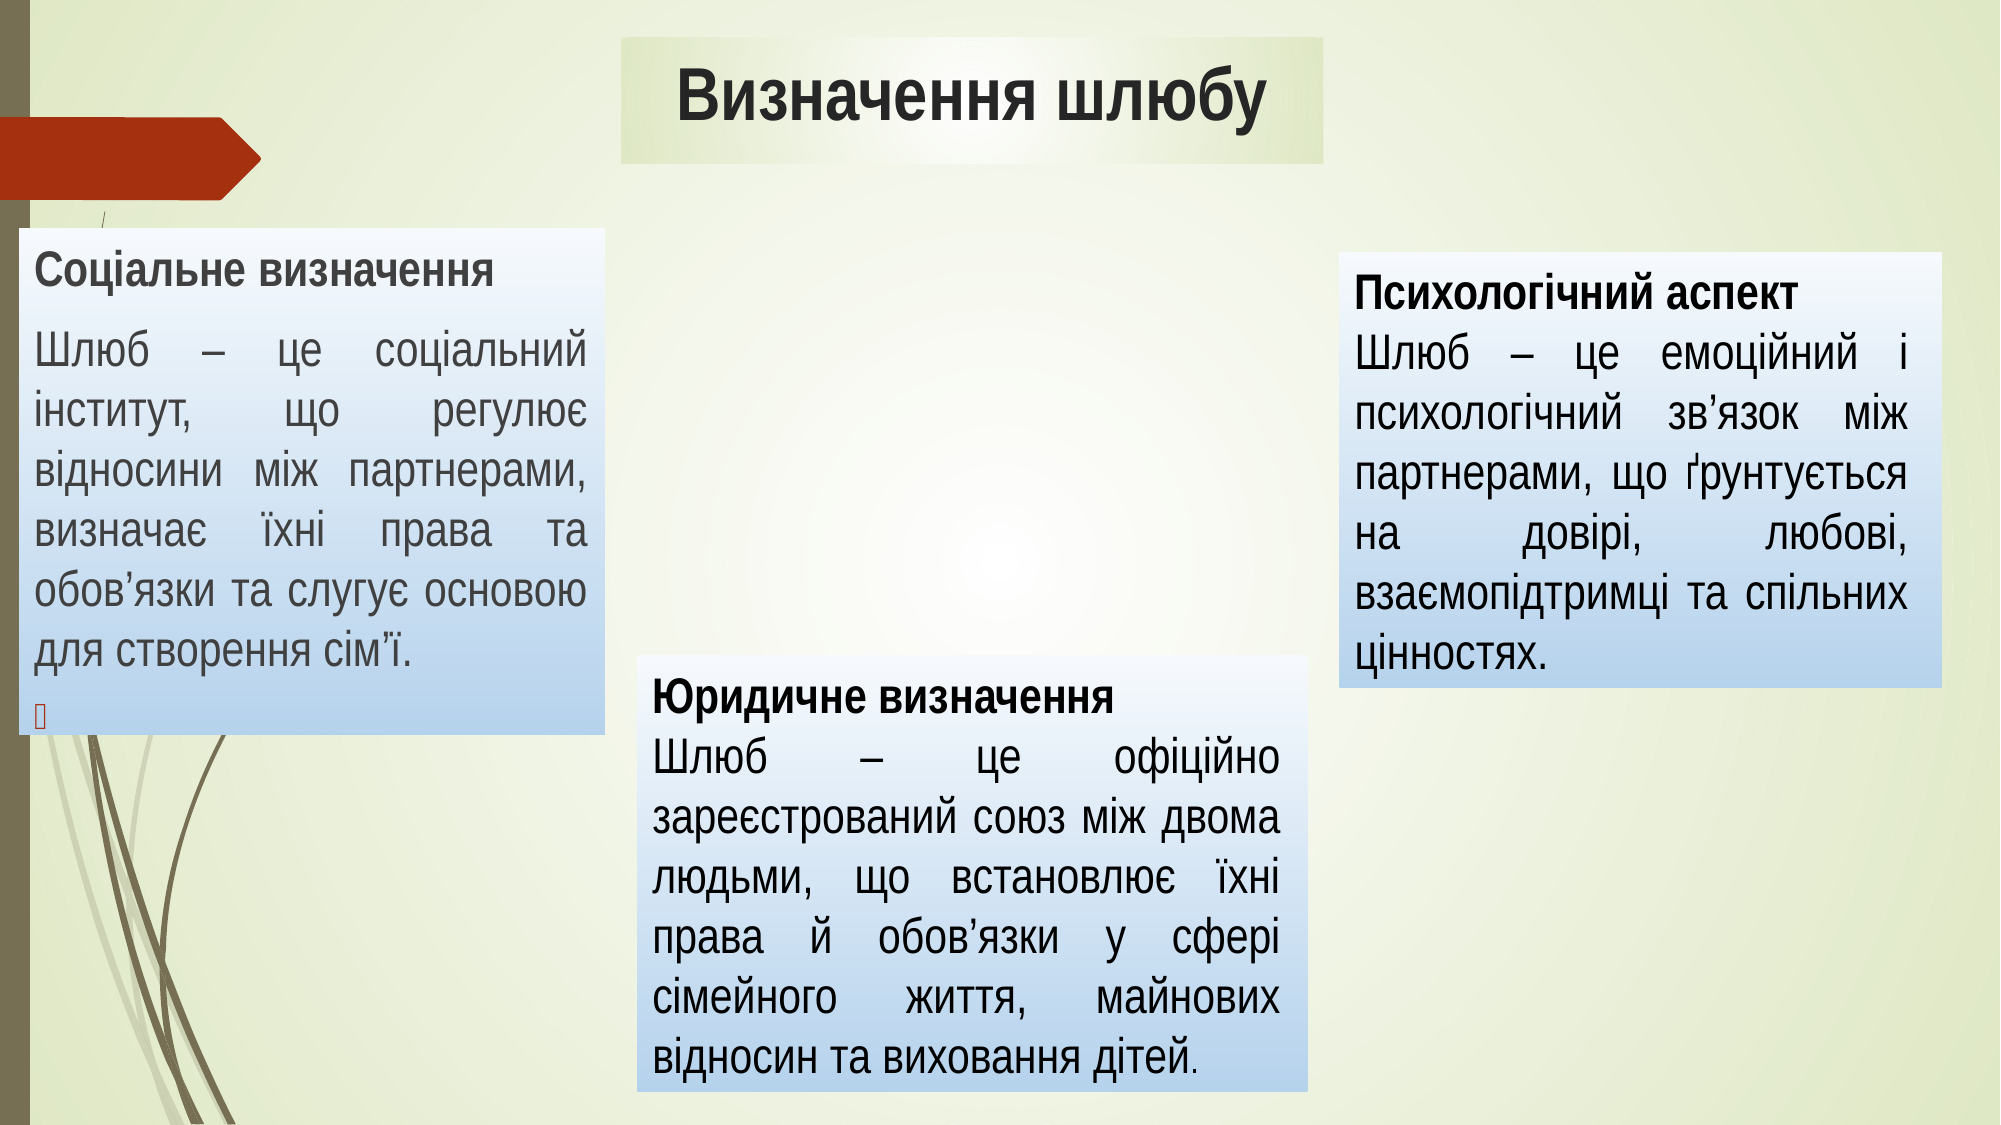

# Визначення шлюбу
Соціальне визначення
Шлюб – це соціальний інститут, що регулює відносини між партнерами, визначає їхні права та обов’язки та слугує основою для створення сім’ї.
Психологічний аспект
Шлюб – це емоційний і психологічний зв’язок між партнерами, що ґрунтується на довірі, любові, взаємопідтримці та спільних цінностях.
Юридичне визначення
Шлюб – це офіційно зареєстрований союз між двома людьми, що встановлює їхні права й обов’язки у сфері сімейного життя, майнових відносин та виховання дітей.